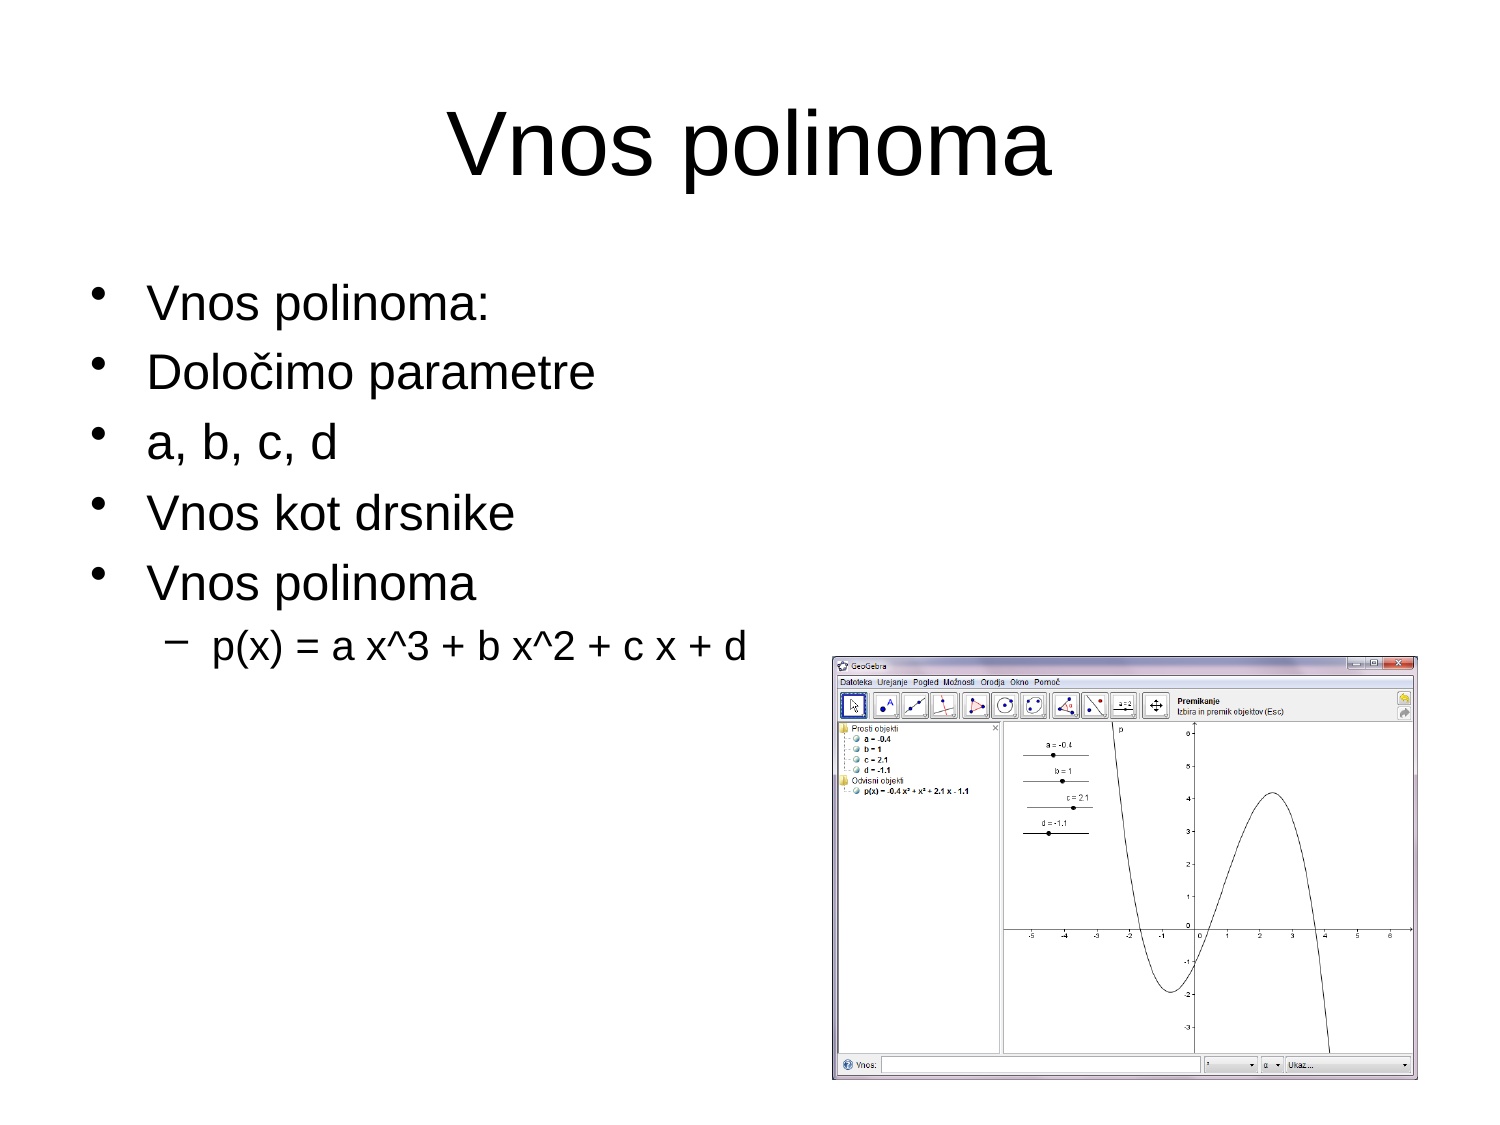

# Vnos polinoma
Vnos polinoma:
Določimo parametre
a, b, c, d
Vnos kot drsnike
Vnos polinoma
p(x) = a x^3 + b x^2 + c x + d